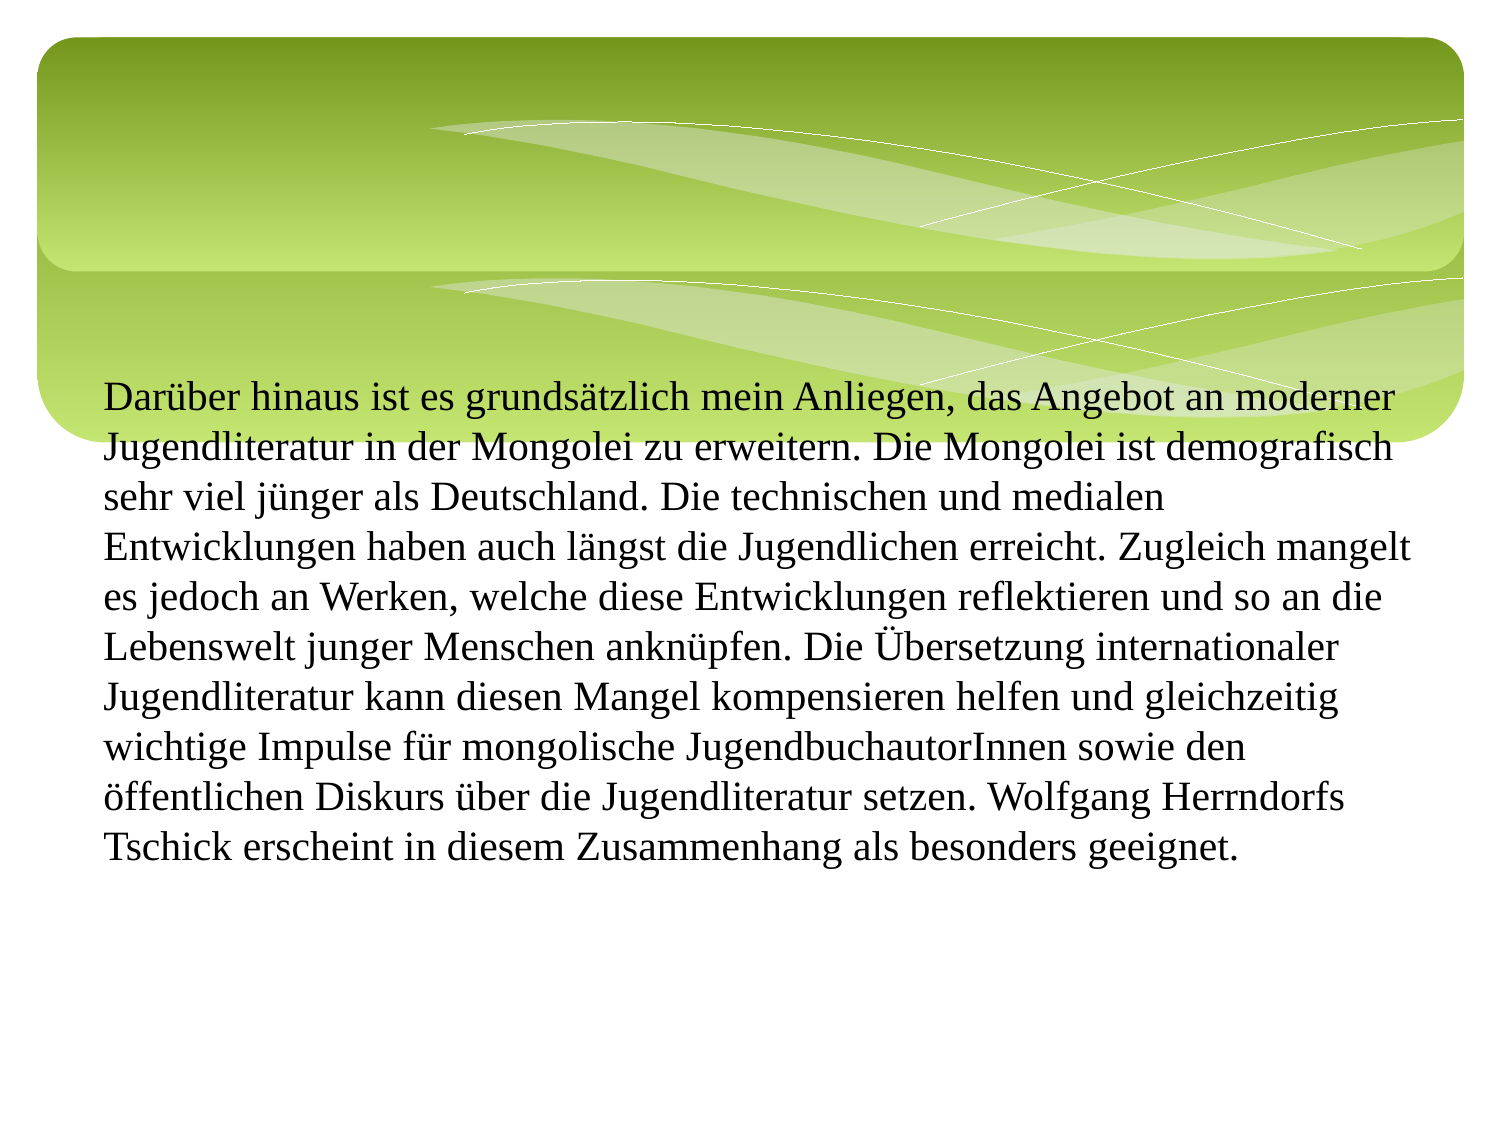

Darüber hinaus ist es grundsätzlich mein Anliegen, das Angebot an moderner Jugendliteratur in der Mongolei zu erweitern. Die Mongolei ist demografisch sehr viel jünger als Deutschland. Die technischen und medialen Entwicklungen haben auch längst die Jugendlichen erreicht. Zugleich mangelt es jedoch an Werken, welche diese Entwicklungen reflektieren und so an die Lebenswelt junger Menschen anknüpfen. Die Übersetzung internationaler Jugendliteratur kann diesen Mangel kompensieren helfen und gleichzeitig wichtige Impulse für mongolische JugendbuchautorInnen sowie den öffentlichen Diskurs über die Jugendliteratur setzen. Wolfgang Herrndorfs Tschick erscheint in diesem Zusammenhang als besonders geeignet.